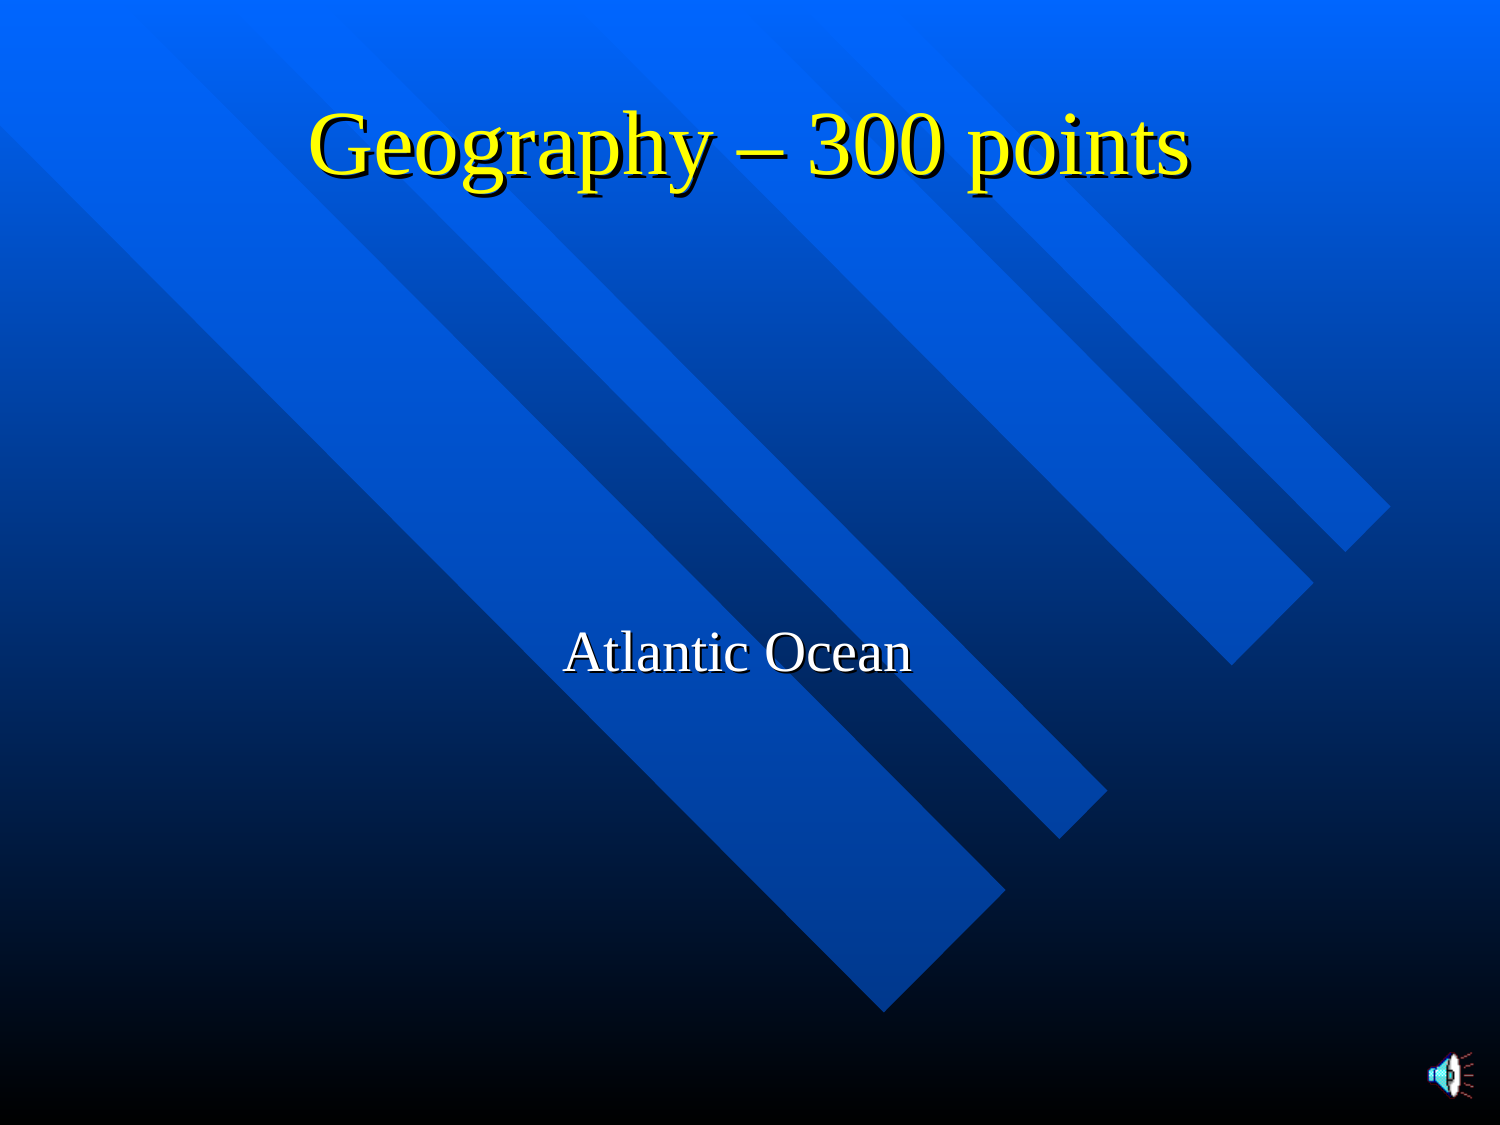

# Geography – 300 points
| Atlantic Ocean |
| --- |